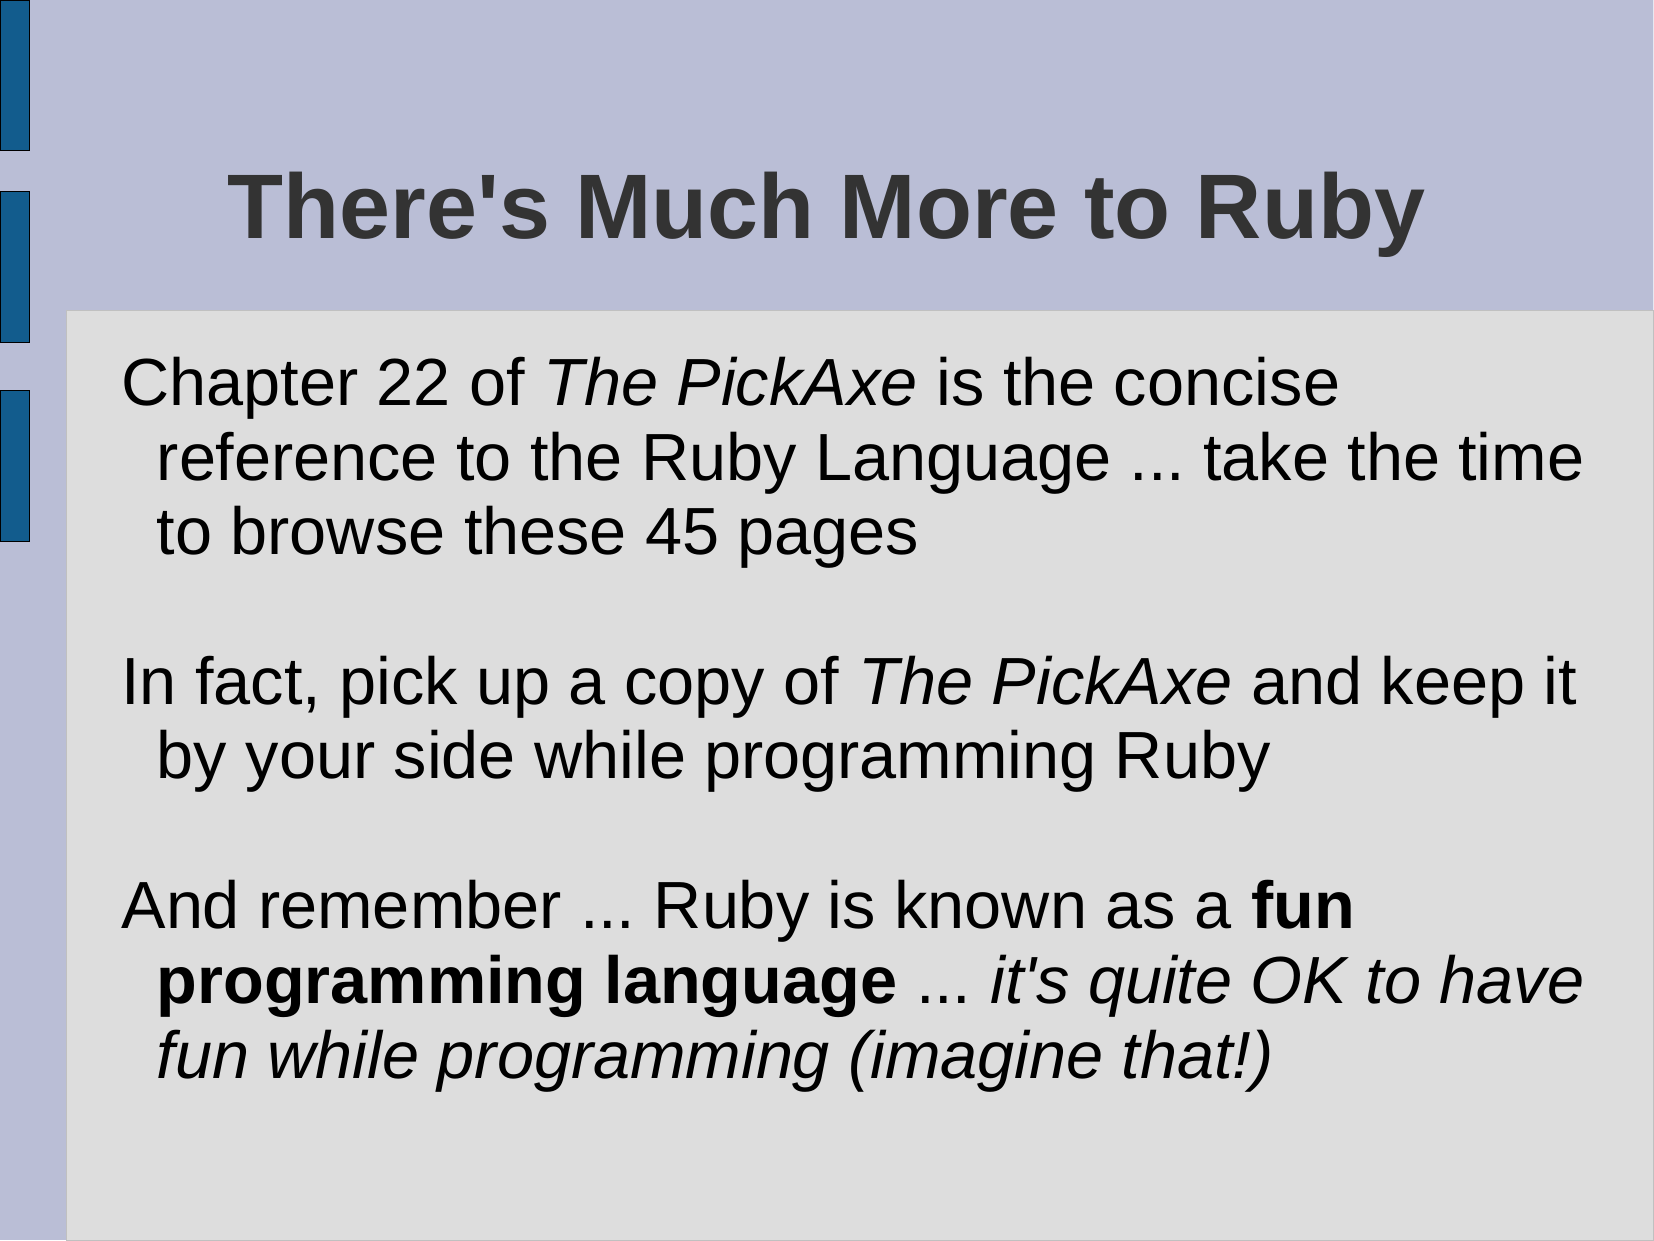

# There's Much More to Ruby
Chapter 22 of The PickAxe is the concise reference to the Ruby Language ... take the time to browse these 45 pages
In fact, pick up a copy of The PickAxe and keep it by your side while programming Ruby
And remember ... Ruby is known as a fun programming language ... it's quite OK to have fun while programming (imagine that!)